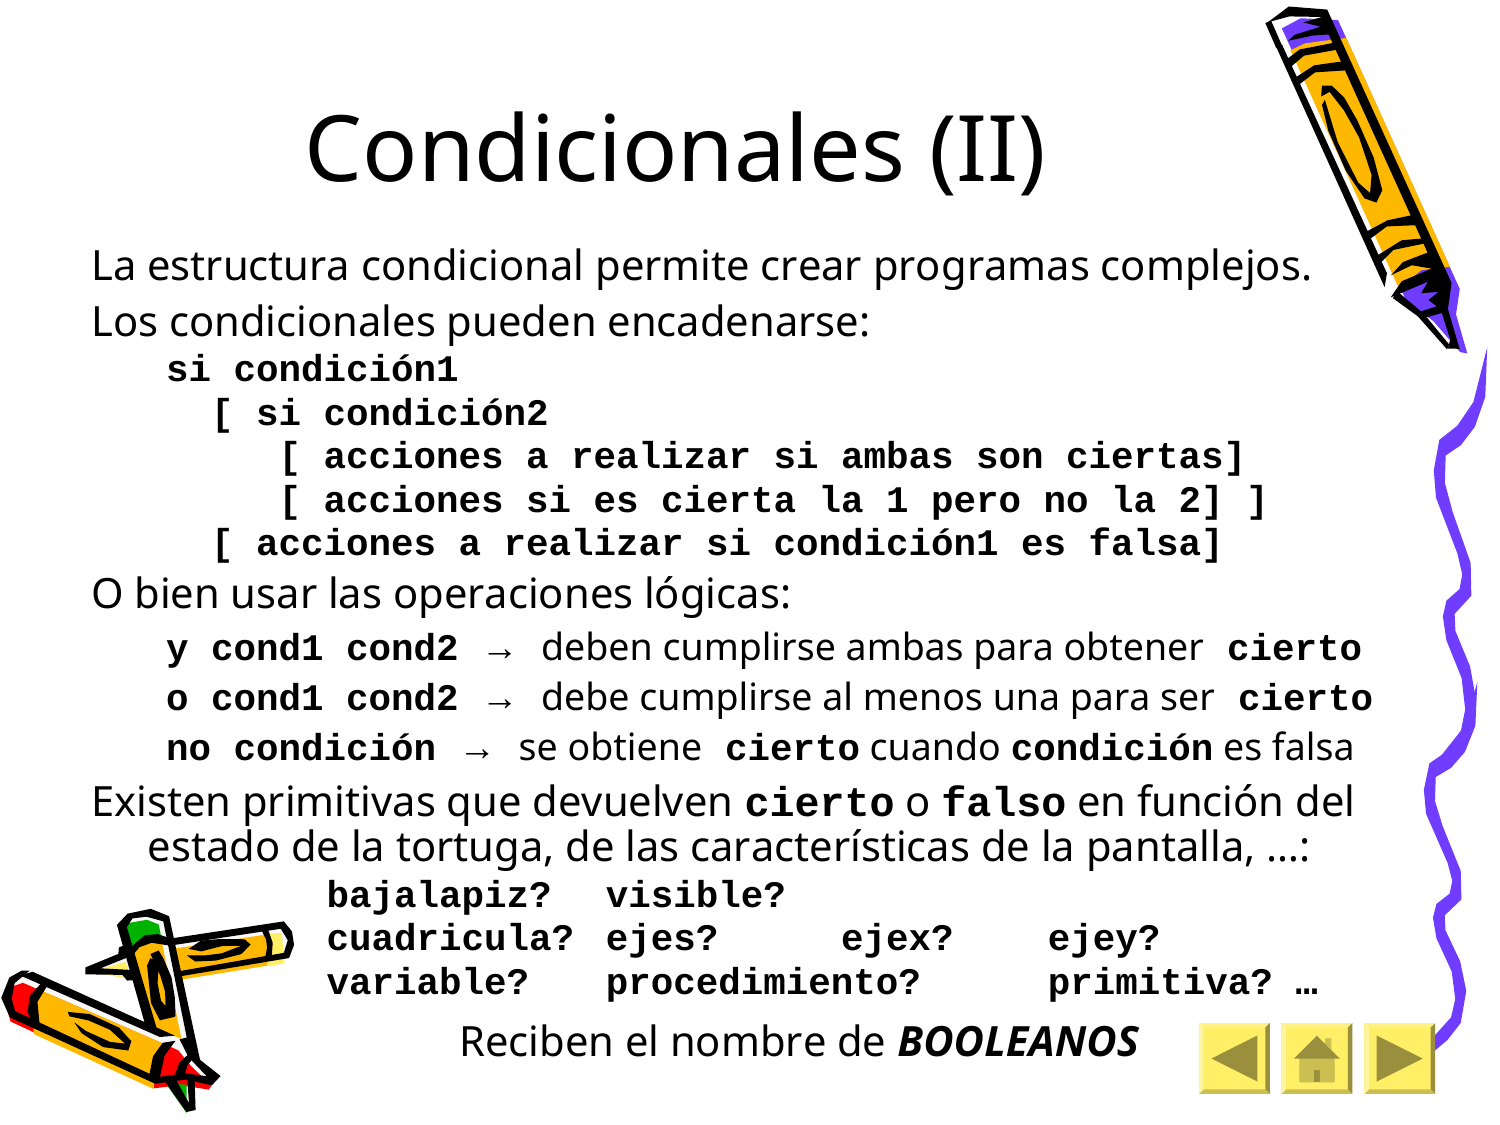

# Condicionales (II)
La estructura condicional permite crear programas complejos.
Los condicionales pueden encadenarse:
si condición1
 [ si condición2
 [ acciones a realizar si ambas son ciertas]
 [ acciones si es cierta la 1 pero no la 2] ]
 [ acciones a realizar si condición1 es falsa]
O bien usar las operaciones lógicas:
y cond1 cond2 → deben cumplirse ambas para obtener cierto
o cond1 cond2 → debe cumplirse al menos una para ser cierto
no condición → se obtiene cierto cuando condición es falsa
Existen primitivas que devuelven cierto o falso en función del estado de la tortuga, de las características de la pantalla, …:
		bajalapiz?	visible?
		cuadricula?	ejes?	ejex?	ejey?
		variable?	procedimiento?	primitiva? …
Reciben el nombre de BOOLEANOS